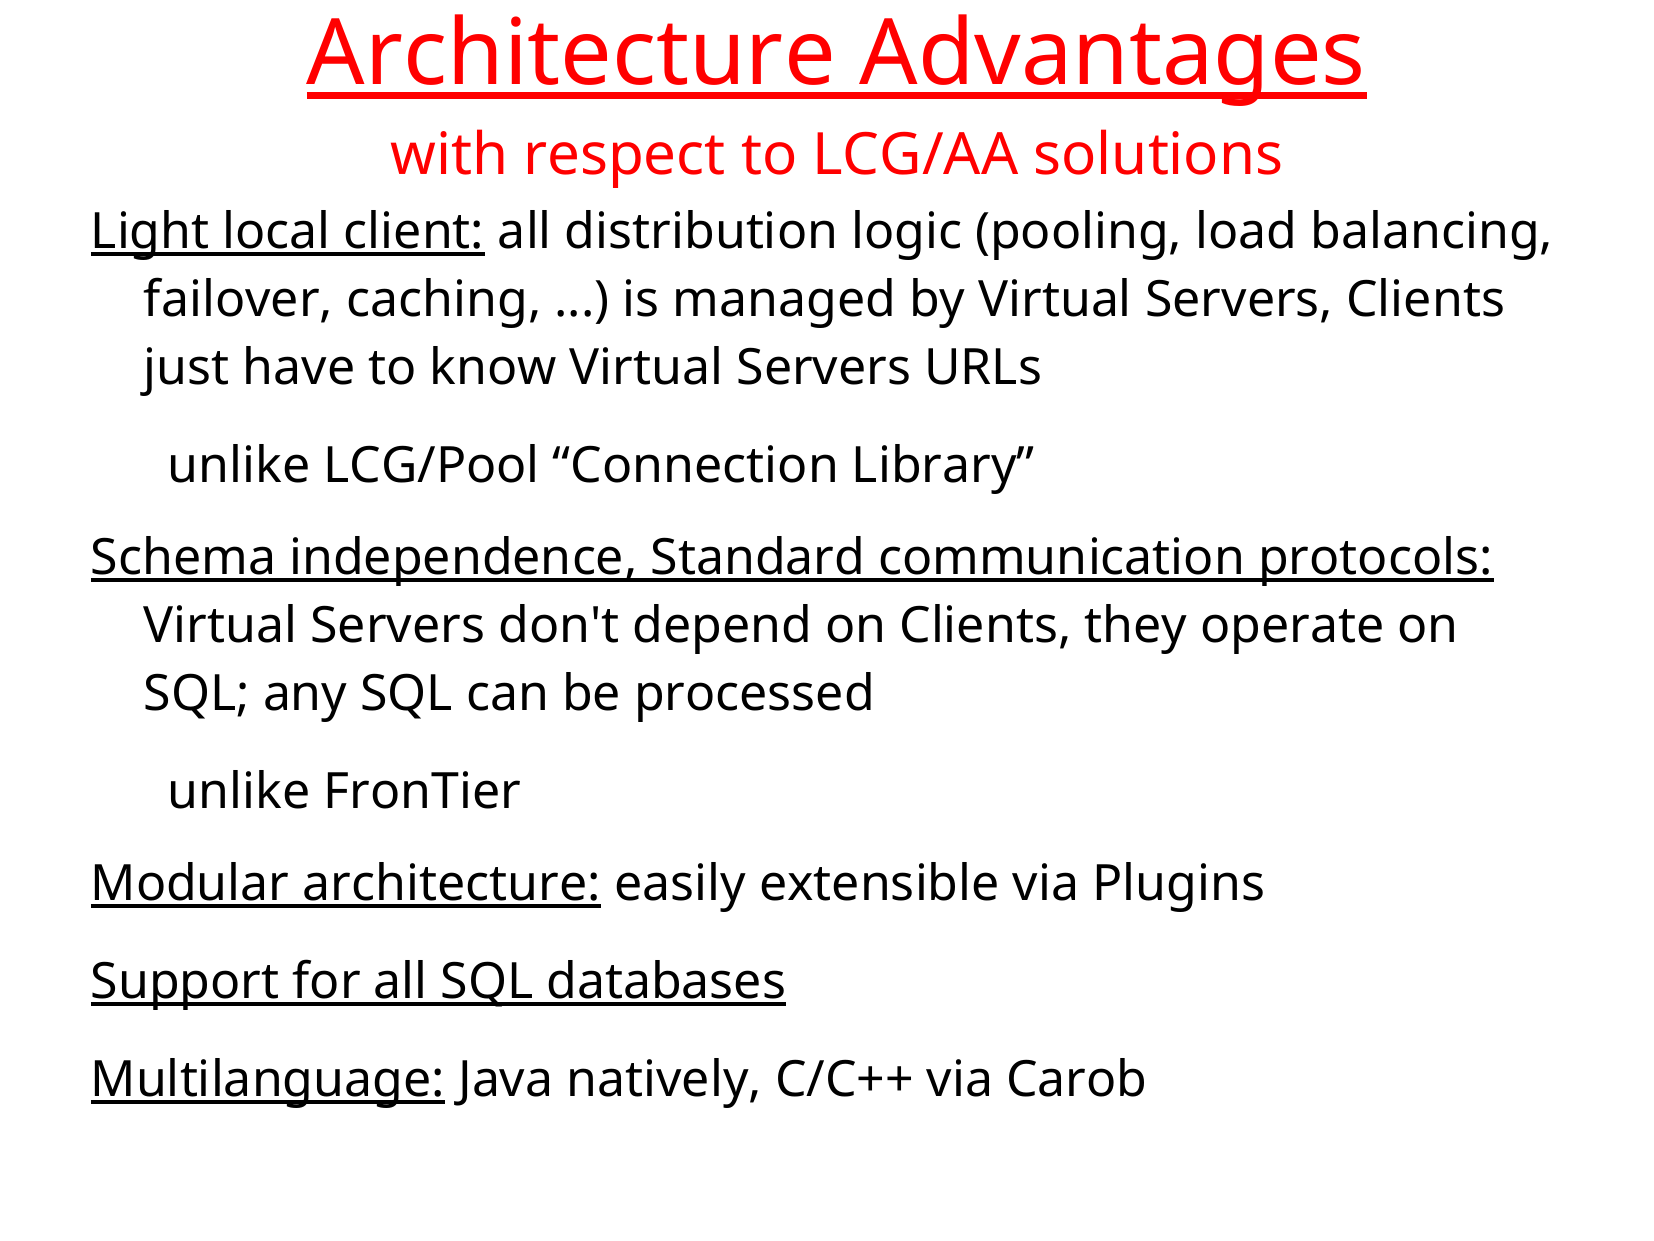

# Architecture Advantages with respect to LCG/AA solutions
Light local client: all distribution logic (pooling, load balancing, failover, caching, ...) is managed by Virtual Servers, Clients just have to know Virtual Servers URLs
unlike LCG/Pool “Connection Library”
Schema independence, Standard communication protocols: Virtual Servers don't depend on Clients, they operate on SQL; any SQL can be processed
unlike FronTier
Modular architecture: easily extensible via Plugins
Support for all SQL databases
Multilanguage: Java natively, C/C++ via Carob